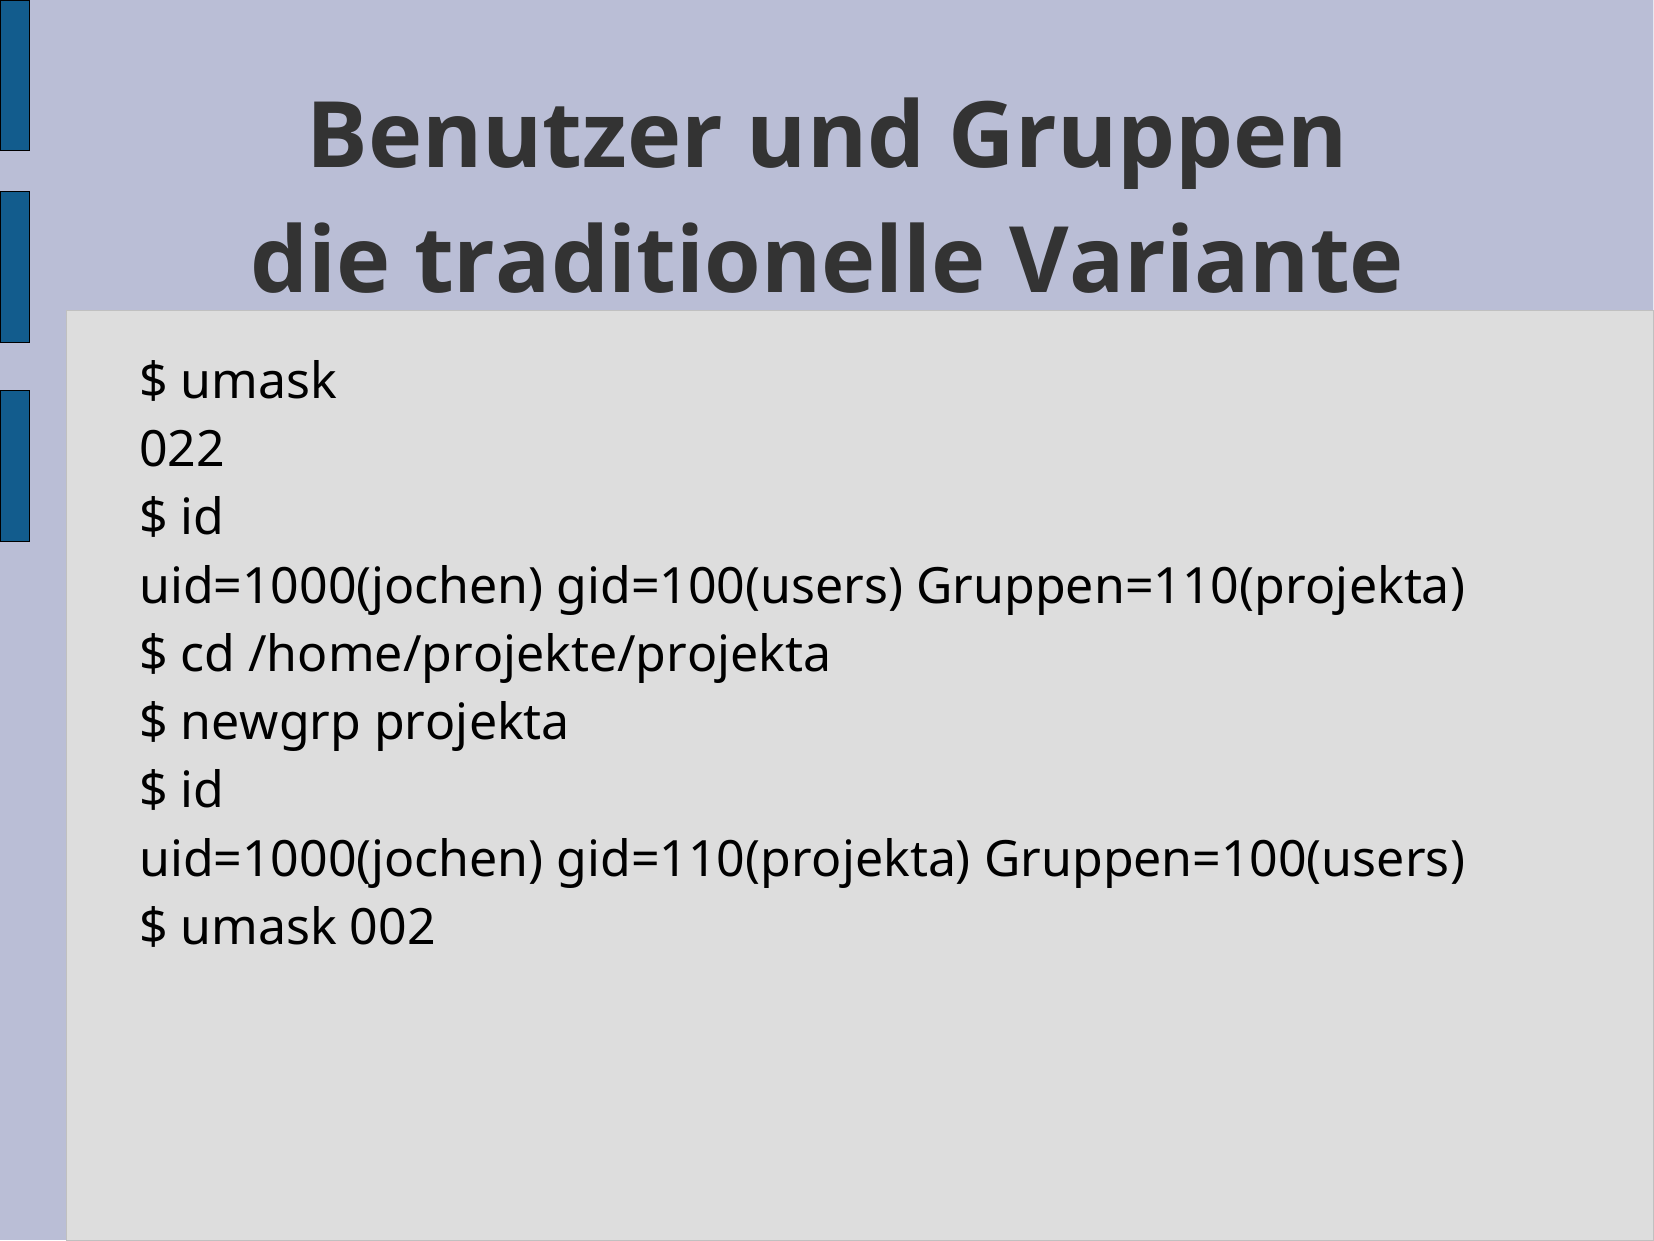

# Benutzer und Gruppen die traditionelle Variante
$ umask
022
$ id
uid=1000(jochen) gid=100(users) Gruppen=110(projekta)
$ cd /home/projekte/projekta
$ newgrp projekta
$ id
uid=1000(jochen) gid=110(projekta) Gruppen=100(users)
$ umask 002